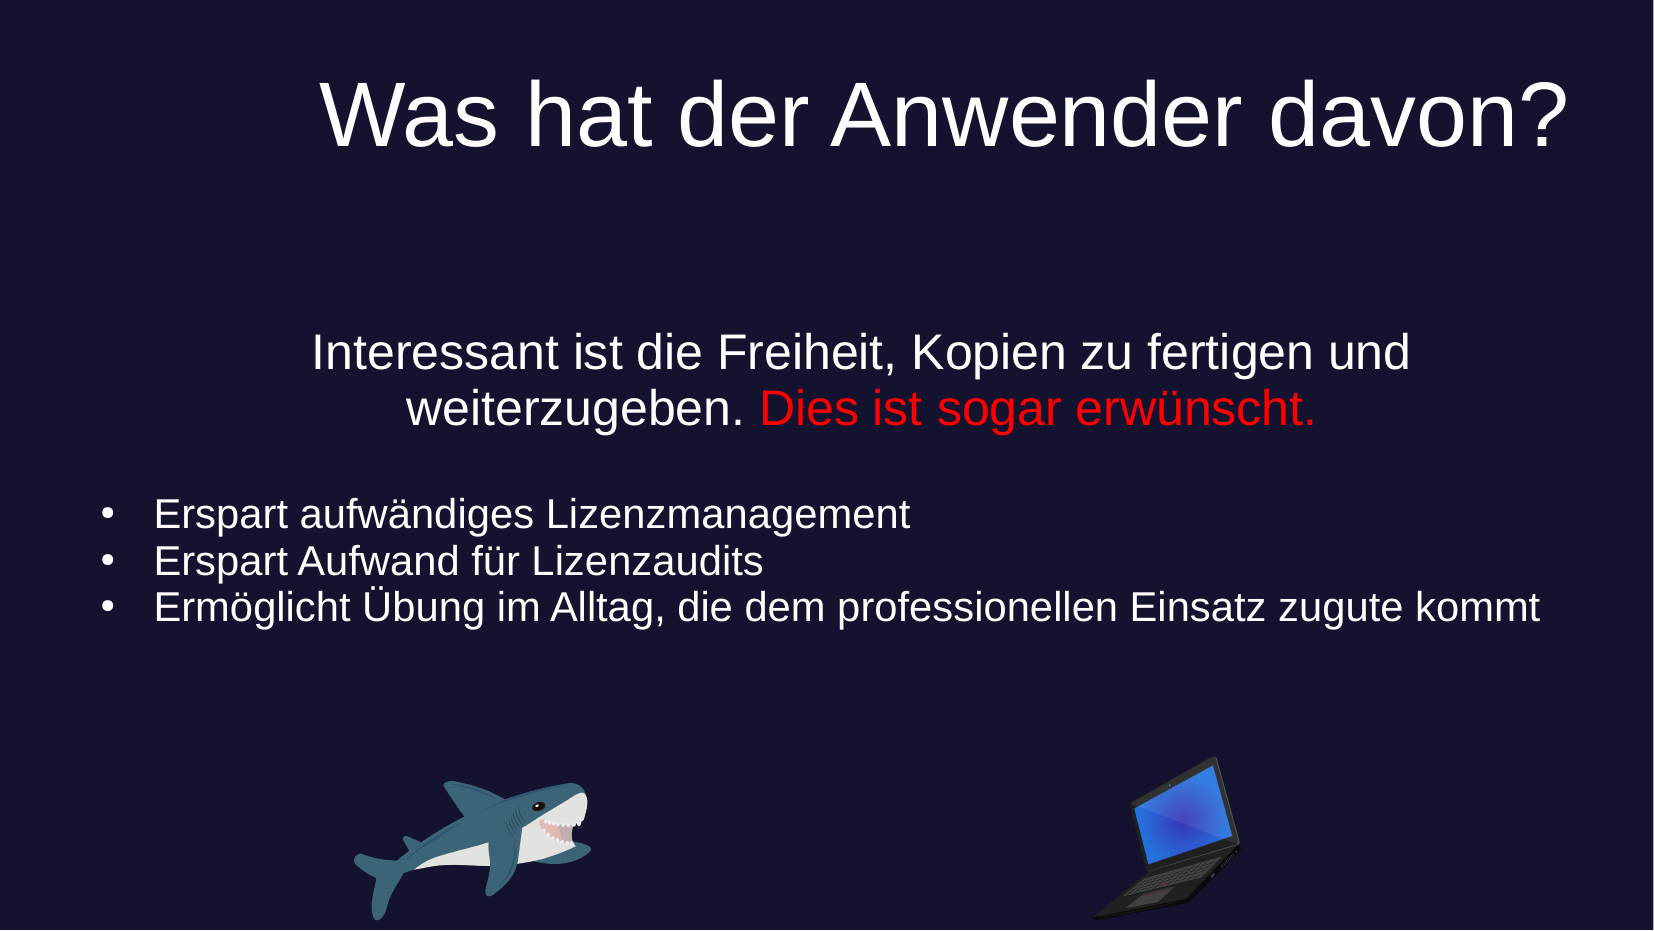

# Was hat der Anwender davon?
Interessant ist die Freiheit, Kopien zu fertigen und weiterzugeben. Dies ist sogar erwünscht.
Erspart aufwändiges Lizenzmanagement
Erspart Aufwand für Lizenzaudits
Ermöglicht Übung im Alltag, die dem professionellen Einsatz zugute kommt